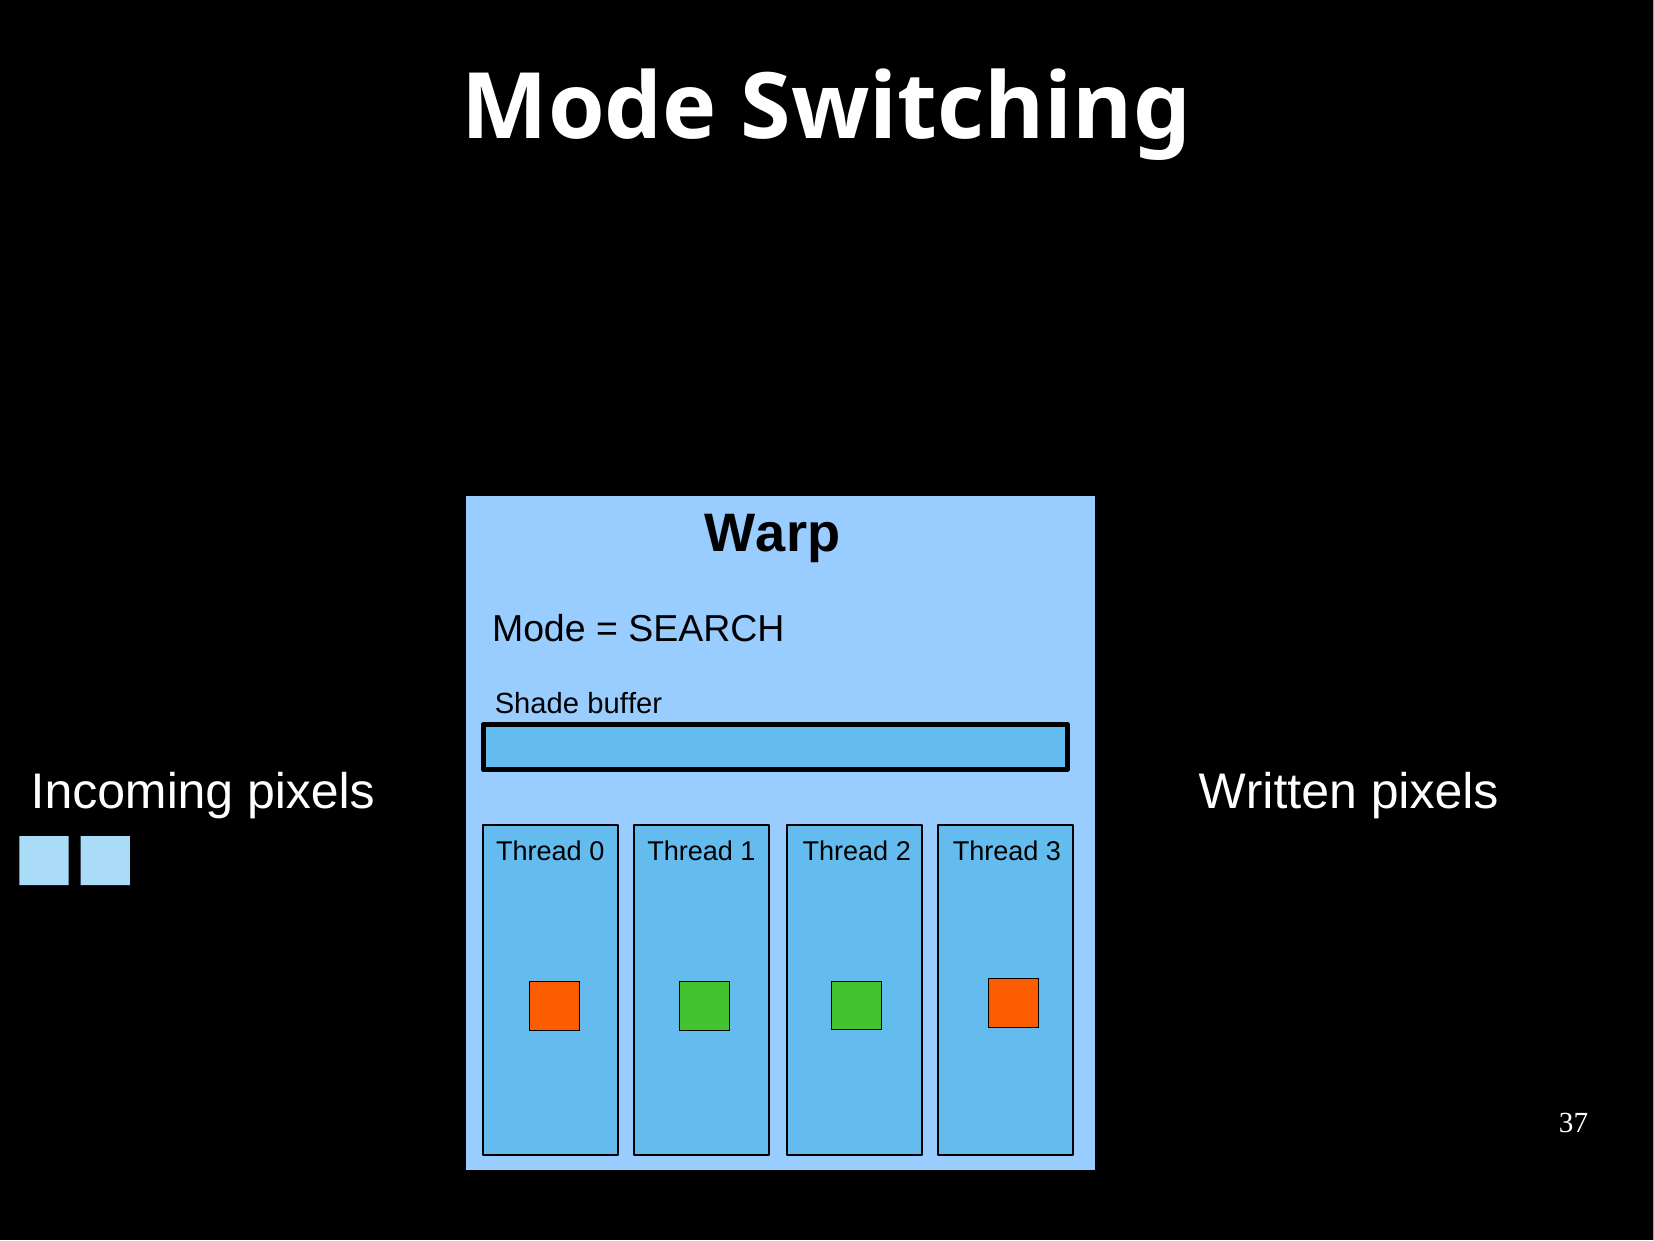

# Mode Switching
Warp
Mode = SEARCH
Shade buffer
Incoming pixels
Written pixels
Thread 0
Thread 2
Thread 3
Thread 1
37